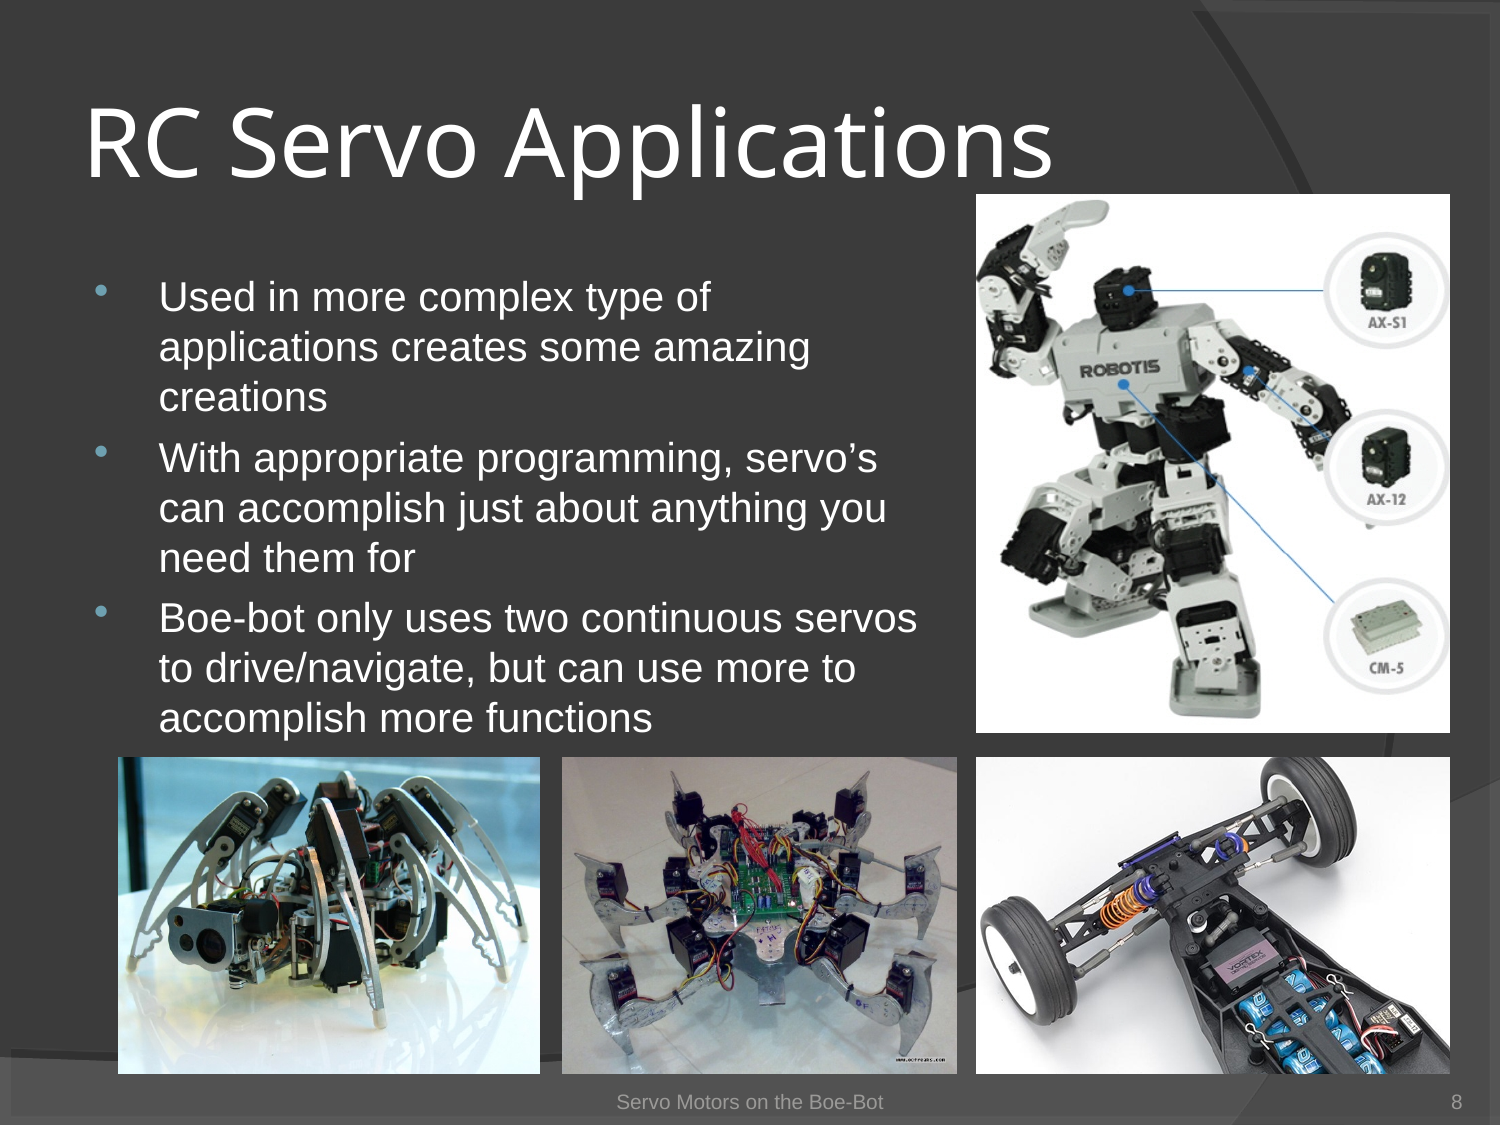

# RC Servo Applications
Used in more complex type of applications creates some amazing creations
With appropriate programming, servo’s can accomplish just about anything you need them for
Boe-bot only uses two continuous servos to drive/navigate, but can use more to accomplish more functions
Servo Motors on the Boe-Bot